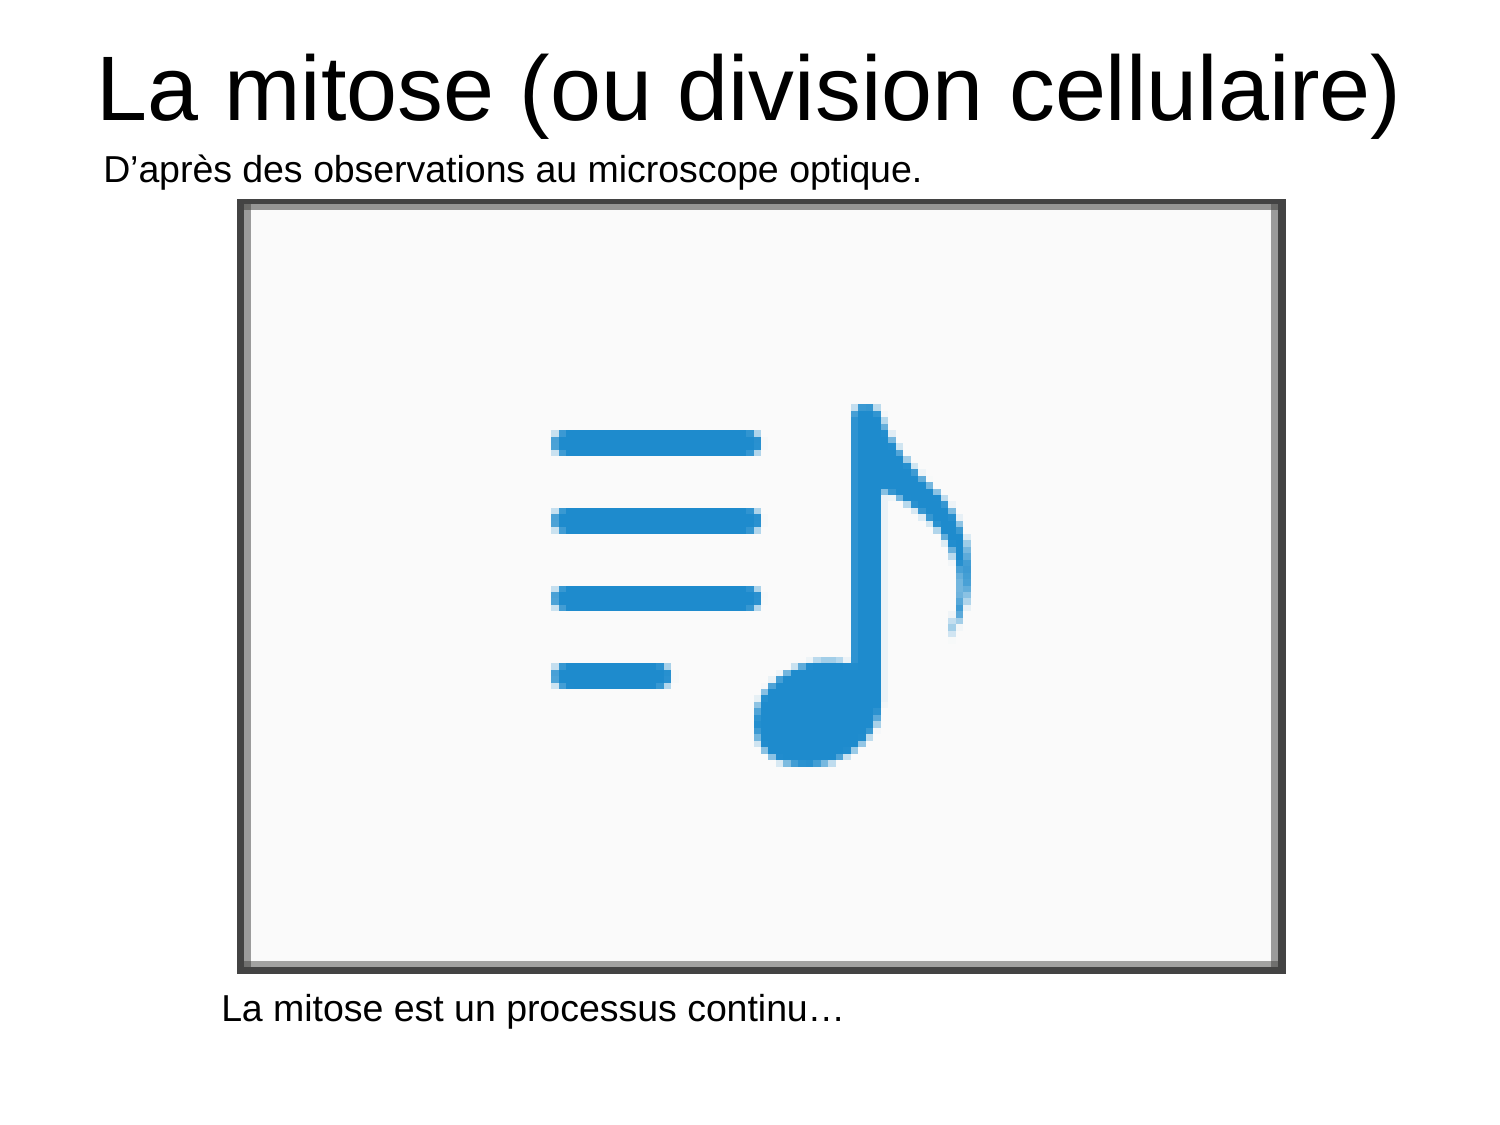

# La mitose (ou division cellulaire)
D’après des observations au microscope optique.
La mitose est un processus continu…